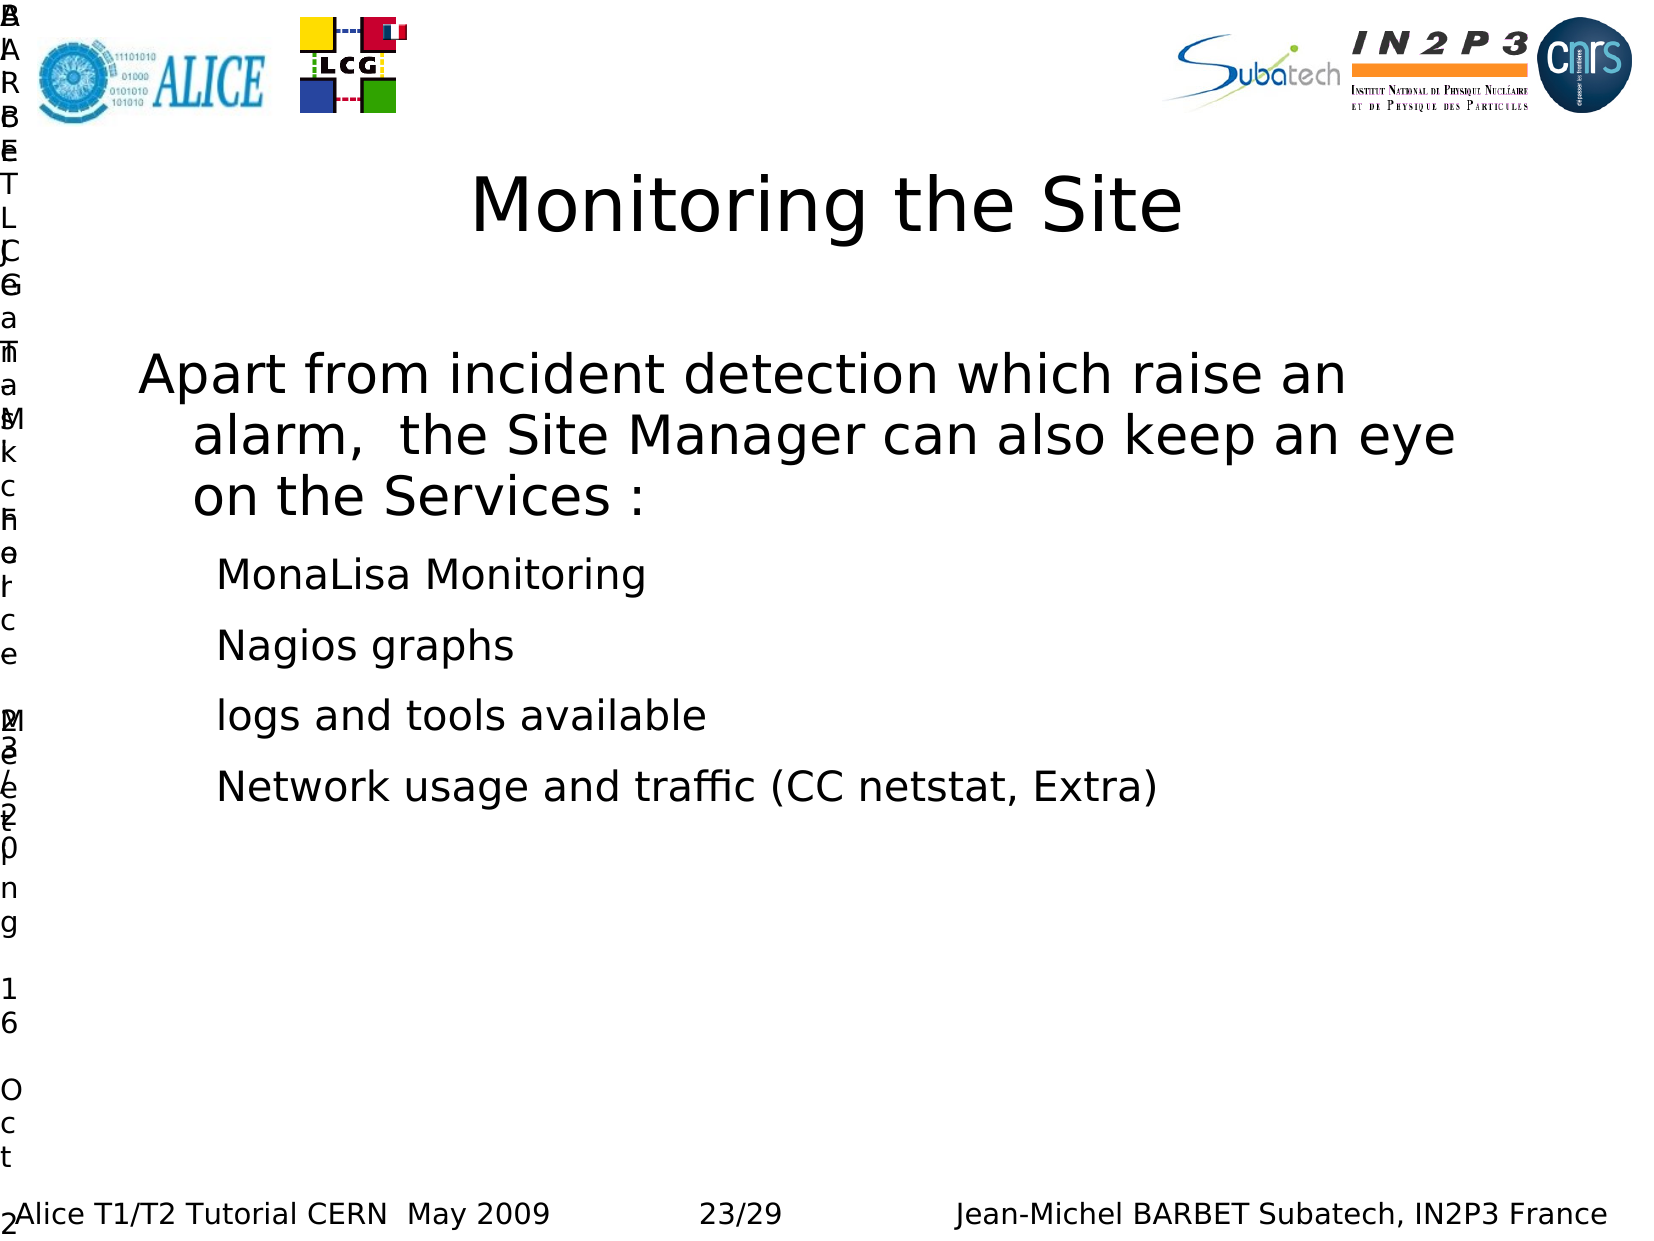

# Monitoring the Site
Apart from incident detection which raise an alarm, the Site Manager can also keep an eye on the Services :
MonaLisa Monitoring
Nagios graphs
logs and tools available
Network usage and traffic (CC netstat, Extra)